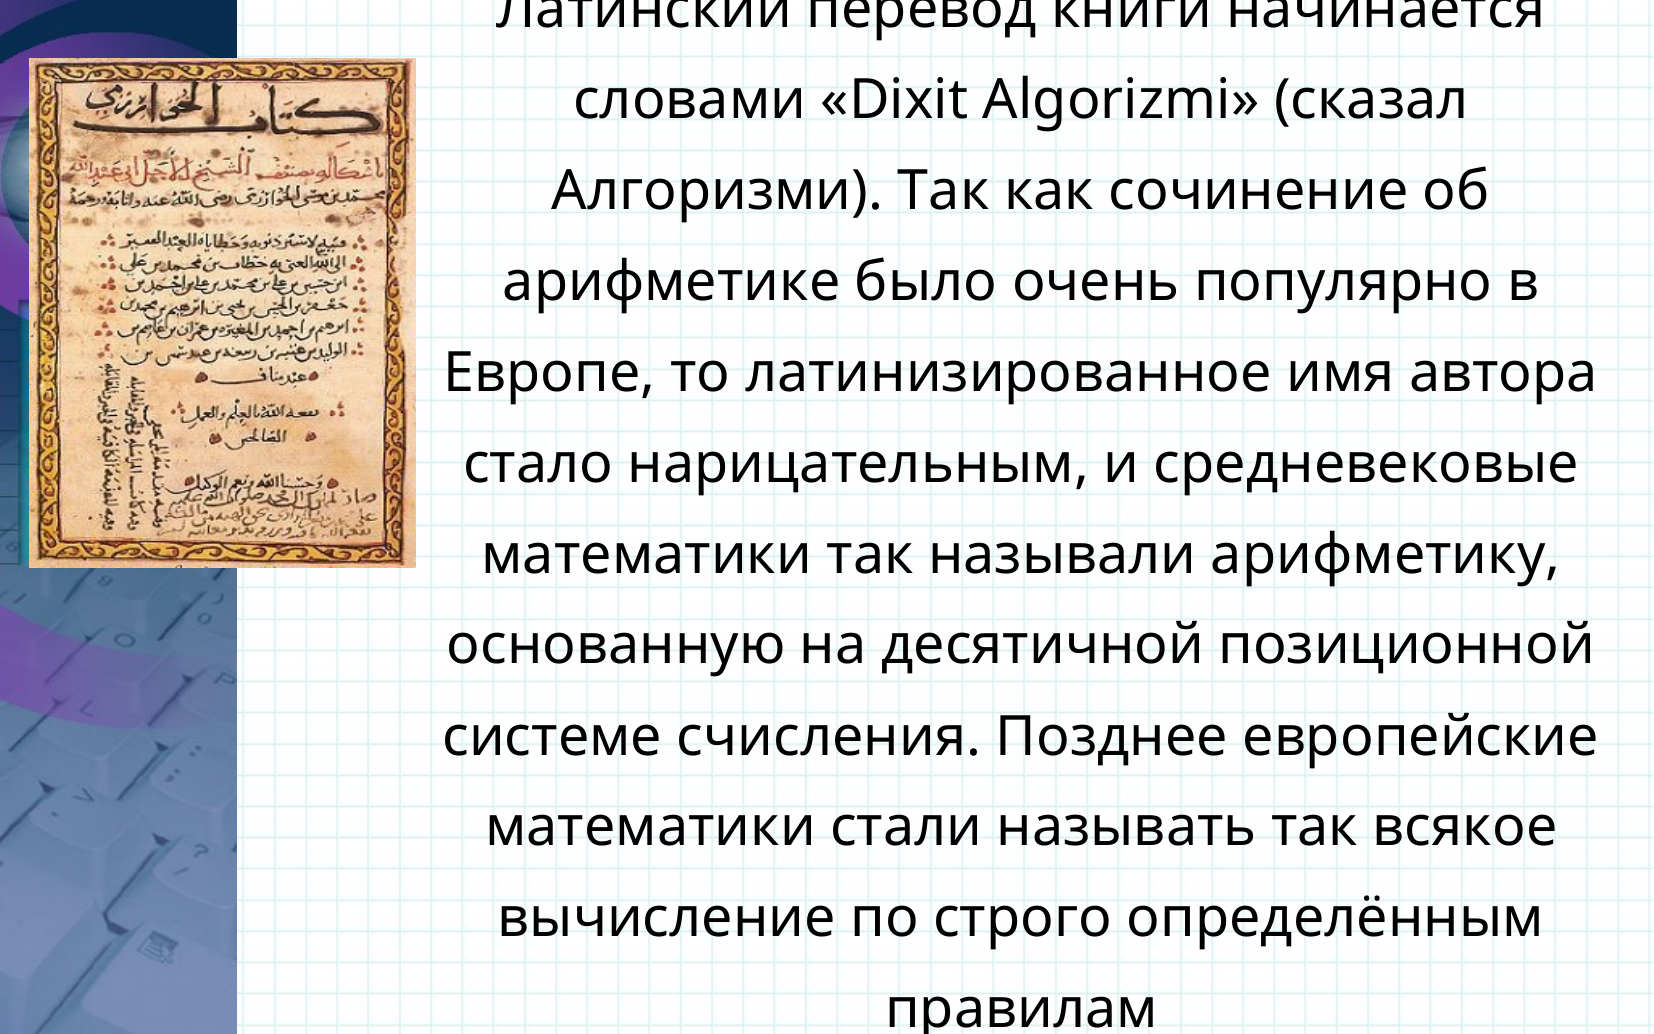

# Латинский перевод книги начинается словами «Dixit Algorizmi» (сказал Алгоризми). Так как сочинение об арифметике было очень популярно в Европе, то латинизированное имя автора стало нарицательным, и средневековые математики так называли арифметику, основанную на десятичной позиционной системе счисления. Позднее европейские математики стали называть так всякое вычисление по строго определённым правилам